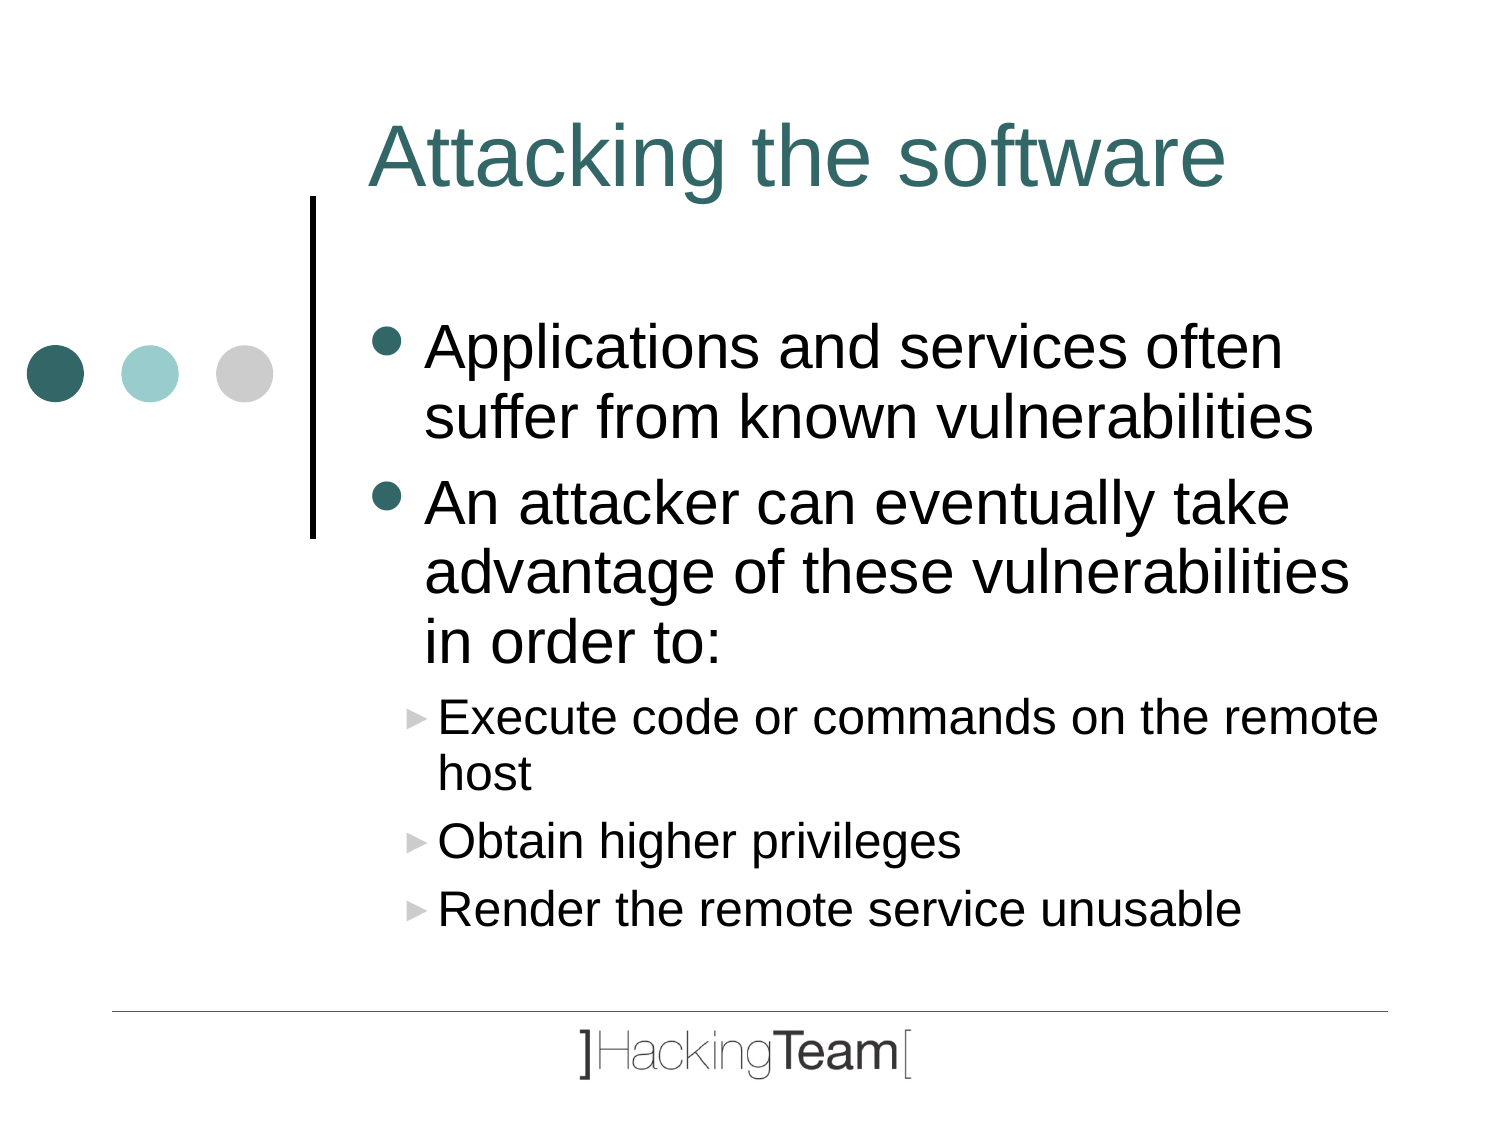

# Attacking the software
Applications and services often suffer from known vulnerabilities
An attacker can eventually take advantage of these vulnerabilities in order to:
Execute code or commands on the remote host
Obtain higher privileges
Render the remote service unusable